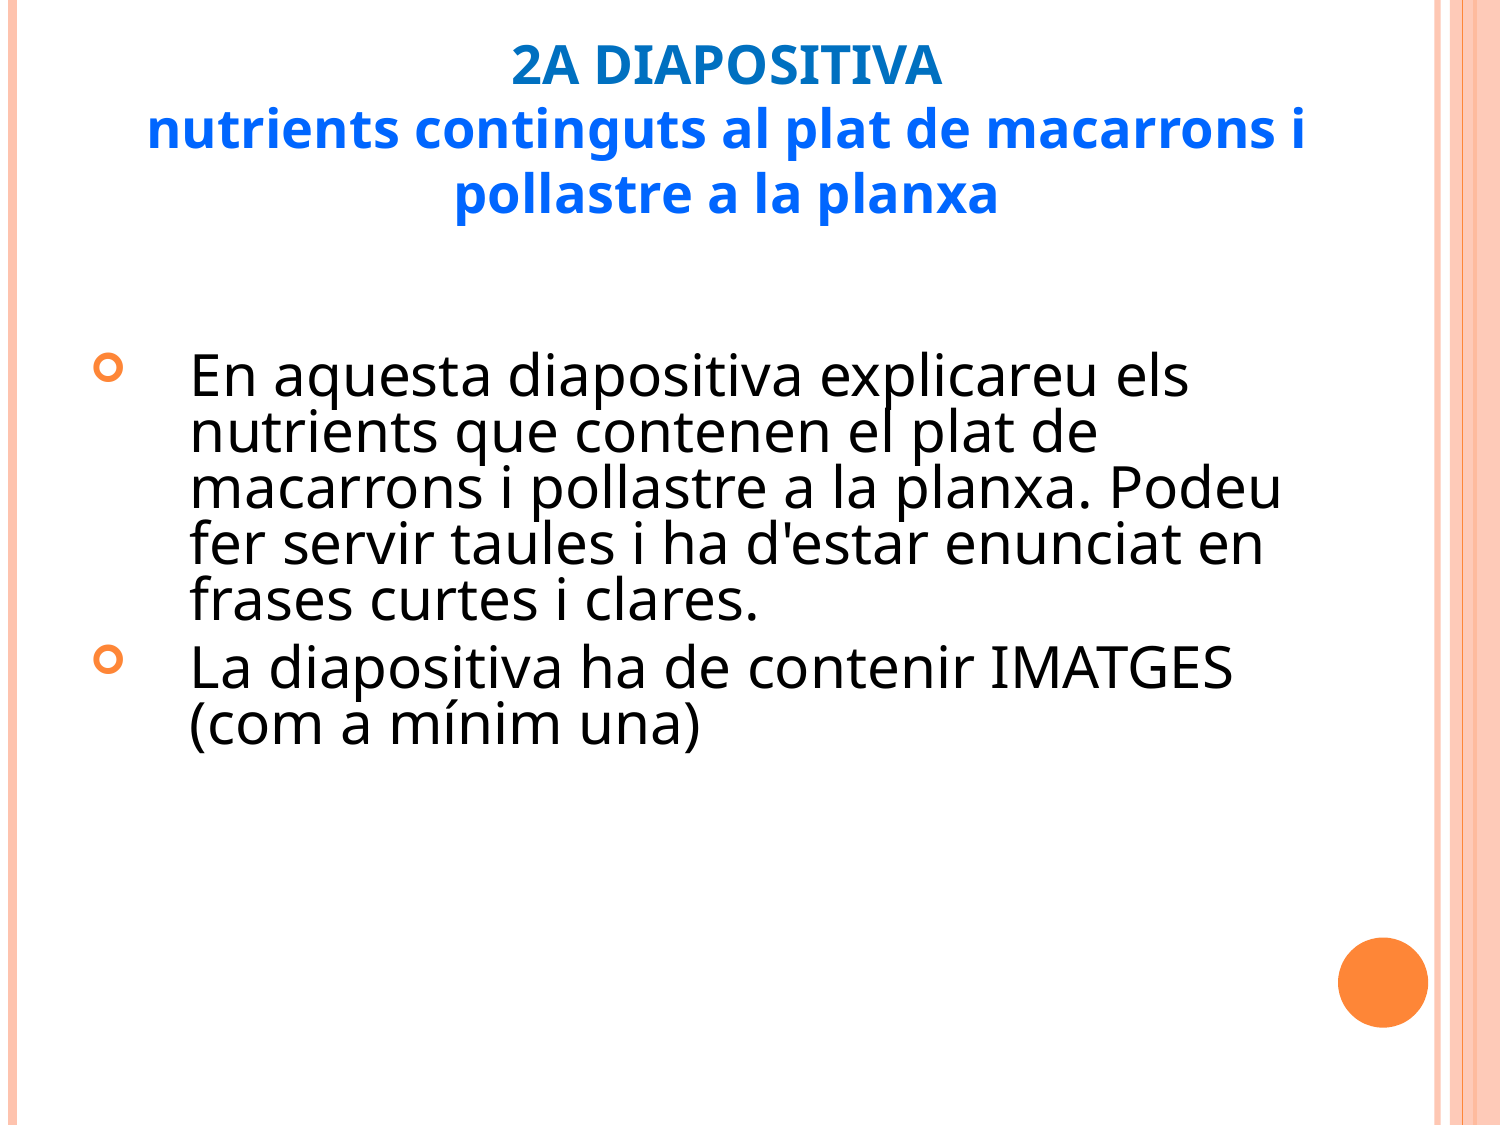

# 2A DIAPOSITIVA nutrients continguts al plat de macarrons i pollastre a la planxa
En aquesta diapositiva explicareu els nutrients que contenen el plat de macarrons i pollastre a la planxa. Podeu fer servir taules i ha d'estar enunciat en frases curtes i clares.
La diapositiva ha de contenir IMATGES (com a mínim una)